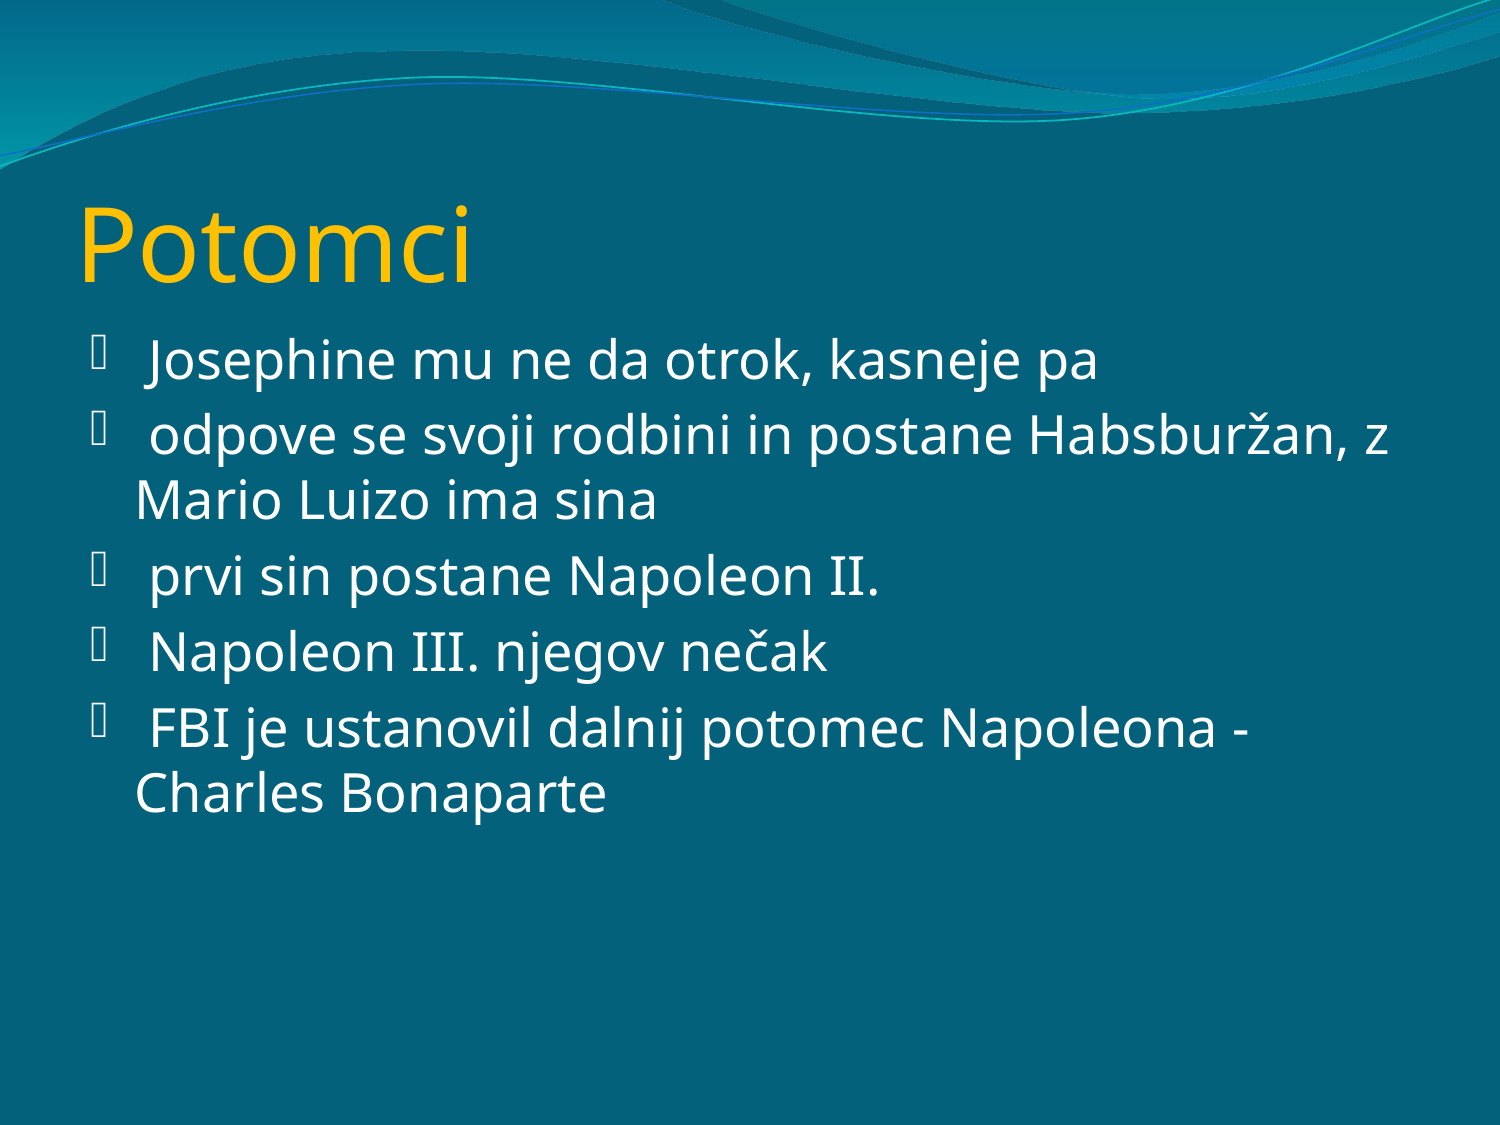

# Potomci
 Josephine mu ne da otrok, kasneje pa
 odpove se svoji rodbini in postane Habsburžan, z Mario Luizo ima sina
 prvi sin postane Napoleon II.
 Napoleon III. njegov nečak
 FBI je ustanovil dalnij potomec Napoleona - Charles Bonaparte